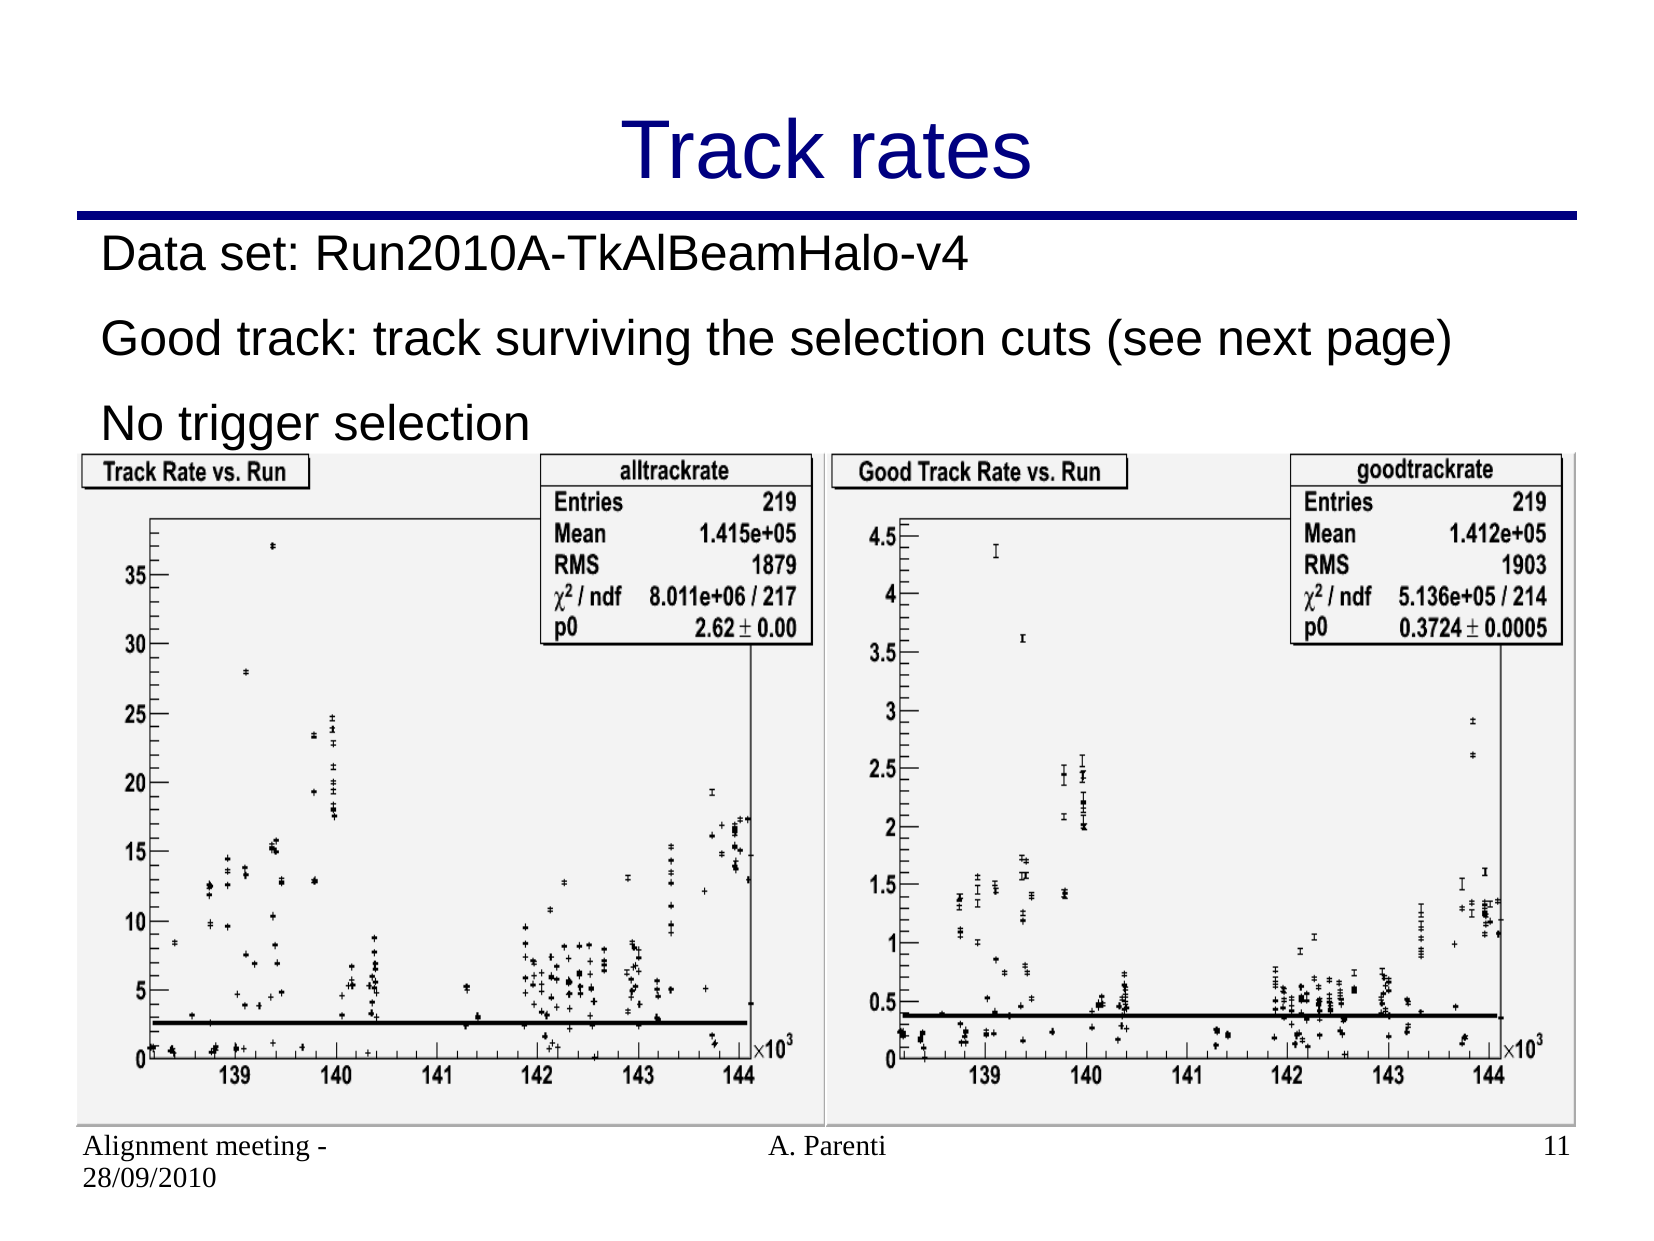

# Track rates
Data set: Run2010A-TkAlBeamHalo-v4
Good track: track surviving the selection cuts (see next page)
No trigger selection
11